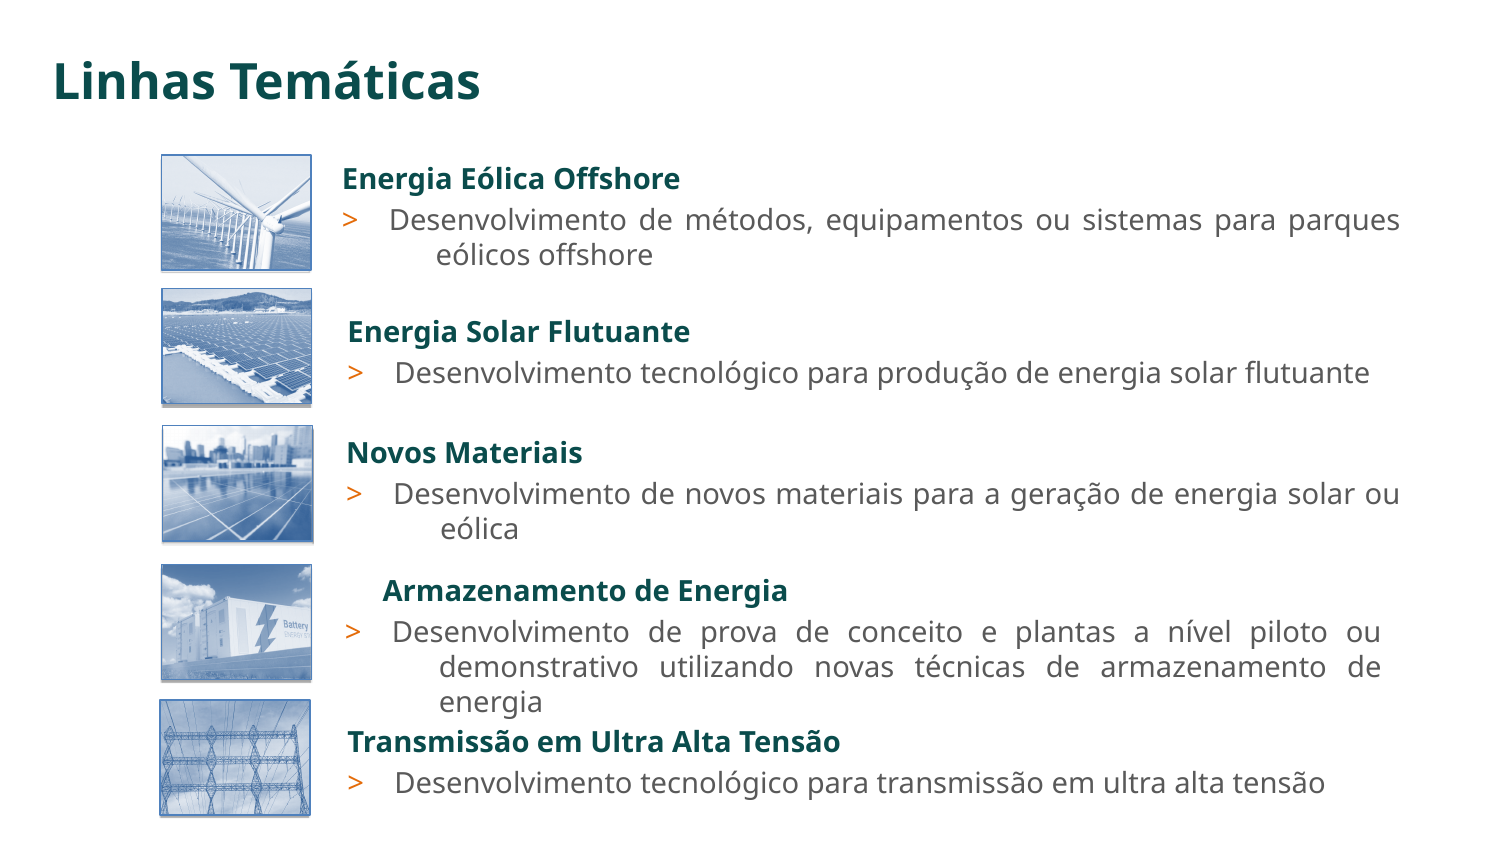

Linhas Temáticas
Energia Eólica Offshore
Desenvolvimento de métodos, equipamentos ou sistemas para parques eólicos offshore
Energia Solar Flutuante
Desenvolvimento tecnológico para produção de energia solar flutuante
Novos Materiais
Desenvolvimento de novos materiais para a geração de energia solar ou eólica
Armazenamento de Energia
Desenvolvimento de prova de conceito e plantas a nível piloto ou demonstrativo utilizando novas técnicas de armazenamento de energia
Transmissão em Ultra Alta Tensão
Desenvolvimento tecnológico para transmissão em ultra alta tensão